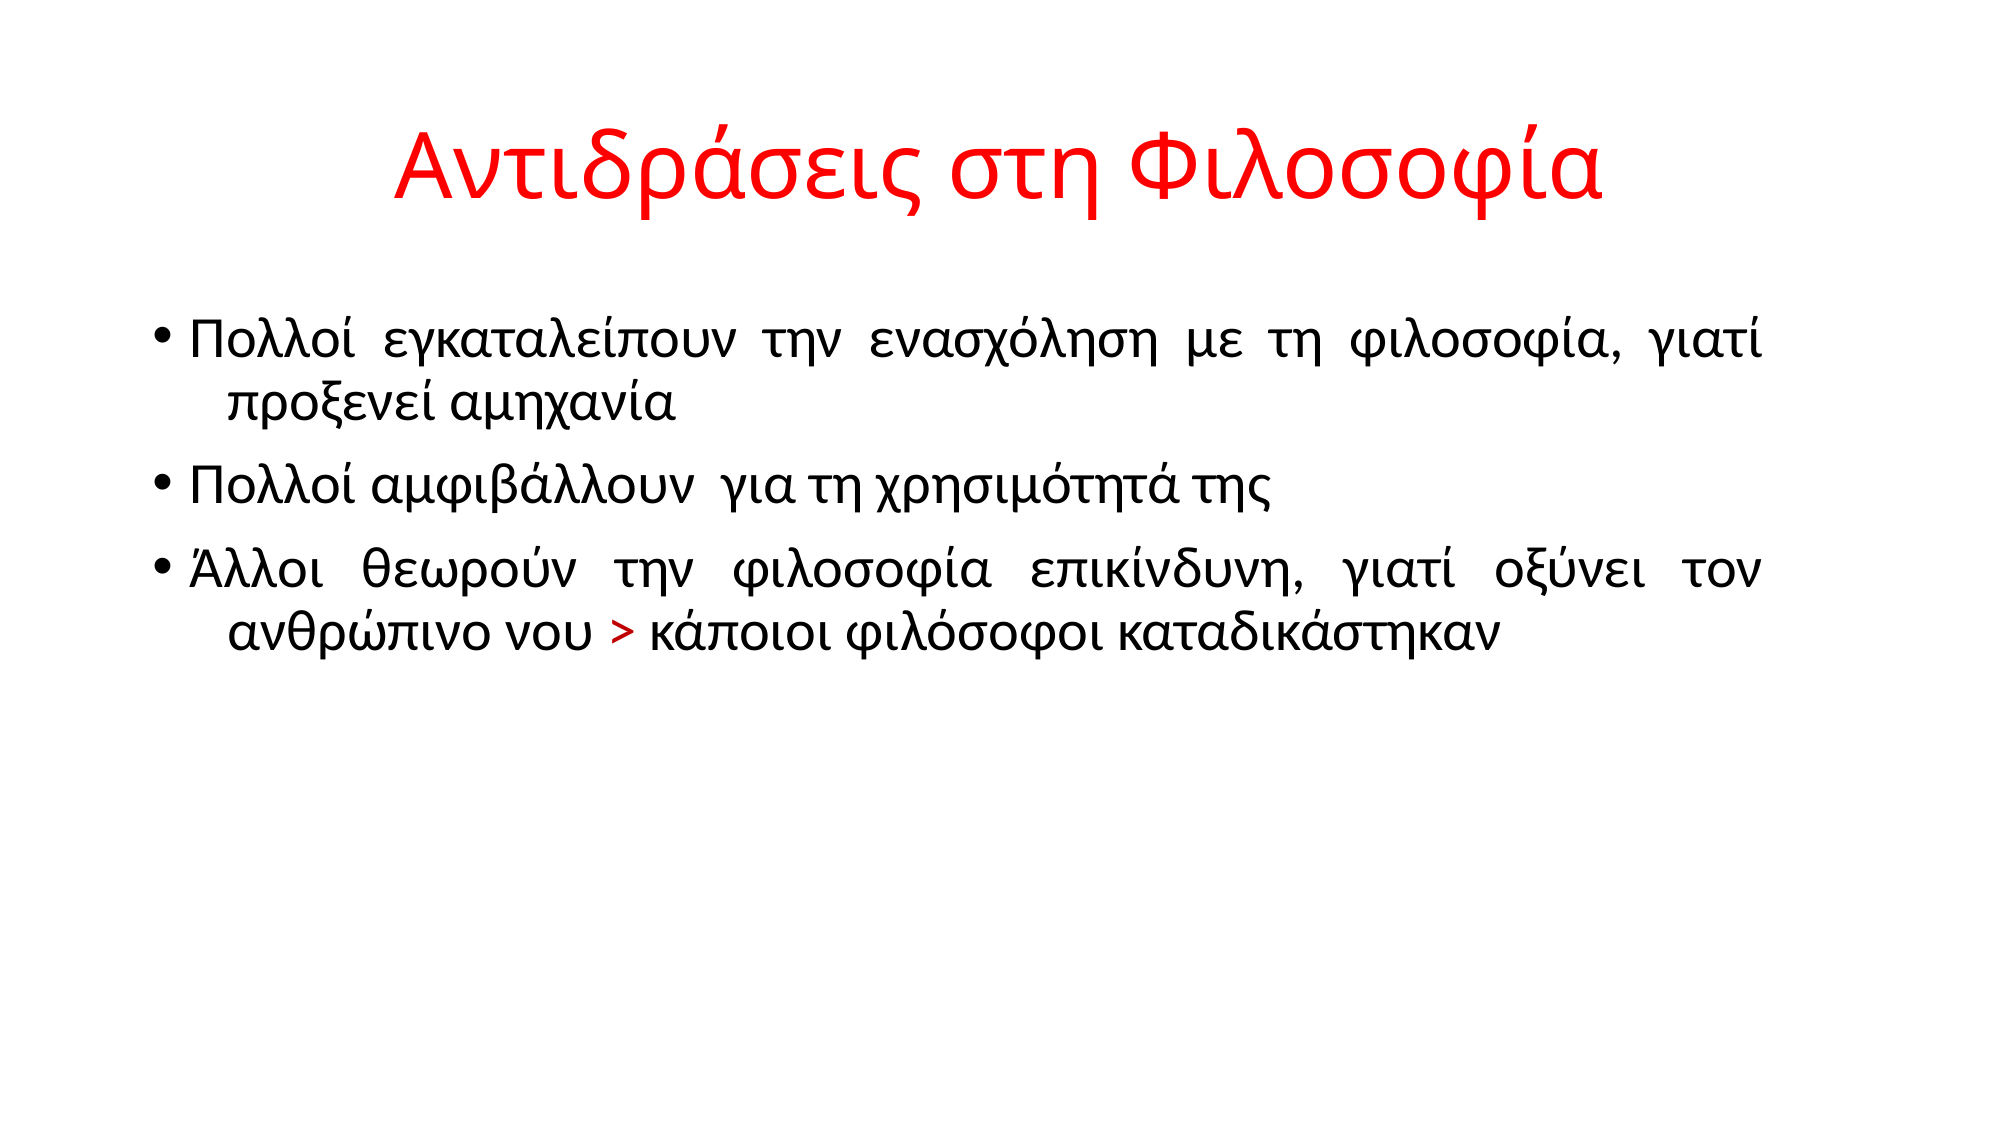

# Αντιδράσεις στη Φιλοσοφία
Πολλοί εγκαταλείπουν την ενασχόληση με τη φιλοσοφία, γιατί προξενεί αμηχανία
Πολλοί αμφιβάλλουν για τη χρησιμότητά της
Άλλοι θεωρούν την φιλοσοφία επικίνδυνη, γιατί οξύνει τον ανθρώπινο νου > κάποιοι φιλόσοφοι καταδικάστηκαν